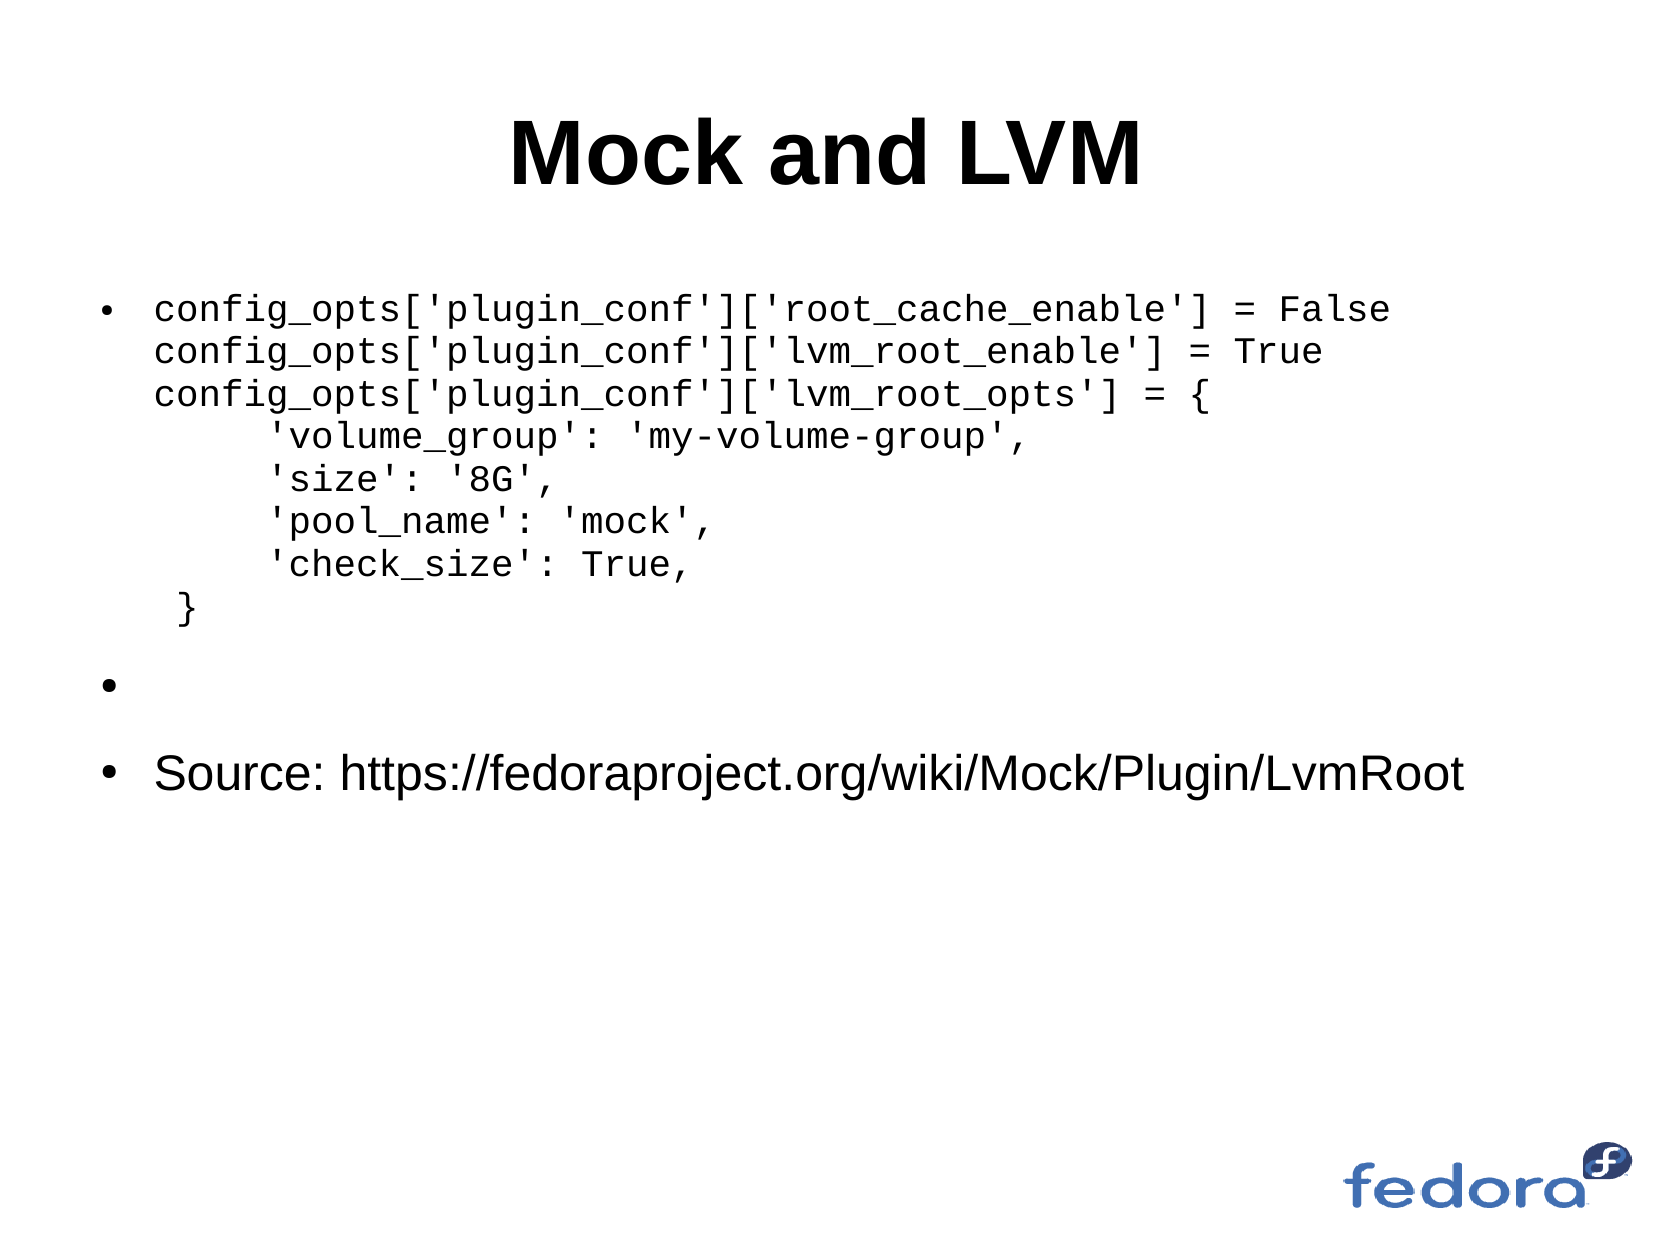

# Mock and LVM
config_opts['plugin_conf']['root_cache_enable'] = False
config_opts['plugin_conf']['lvm_root_enable'] = True config_opts['plugin_conf']['lvm_root_opts'] = {
 'volume_group': 'my-volume-group',
 'size': '8G',
 'pool_name': 'mock',
 'check_size': True,
 }
Source: https://fedoraproject.org/wiki/Mock/Plugin/LvmRoot